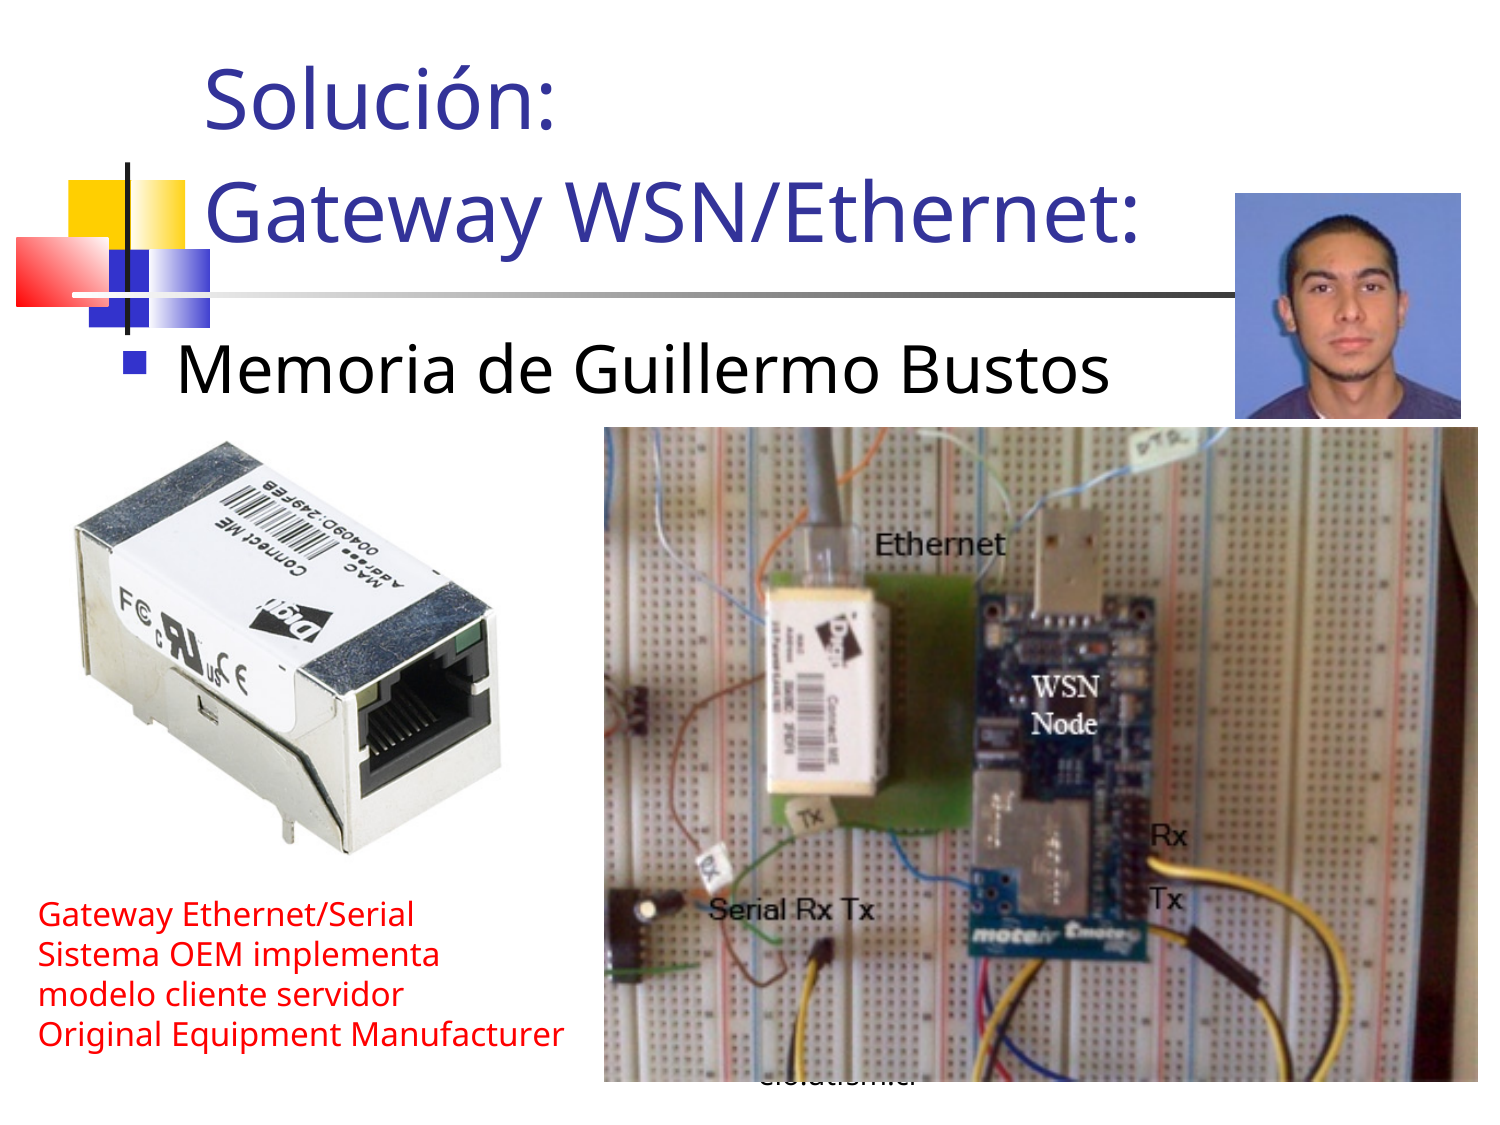

# Solución: Gateway WSN/Ethernet:
Memoria de Guillermo Bustos
Gateway Ethernet/Serial
Sistema OEM implementa
modelo cliente servidor
Original Equipment Manufacturer
elo.utfsm.cl